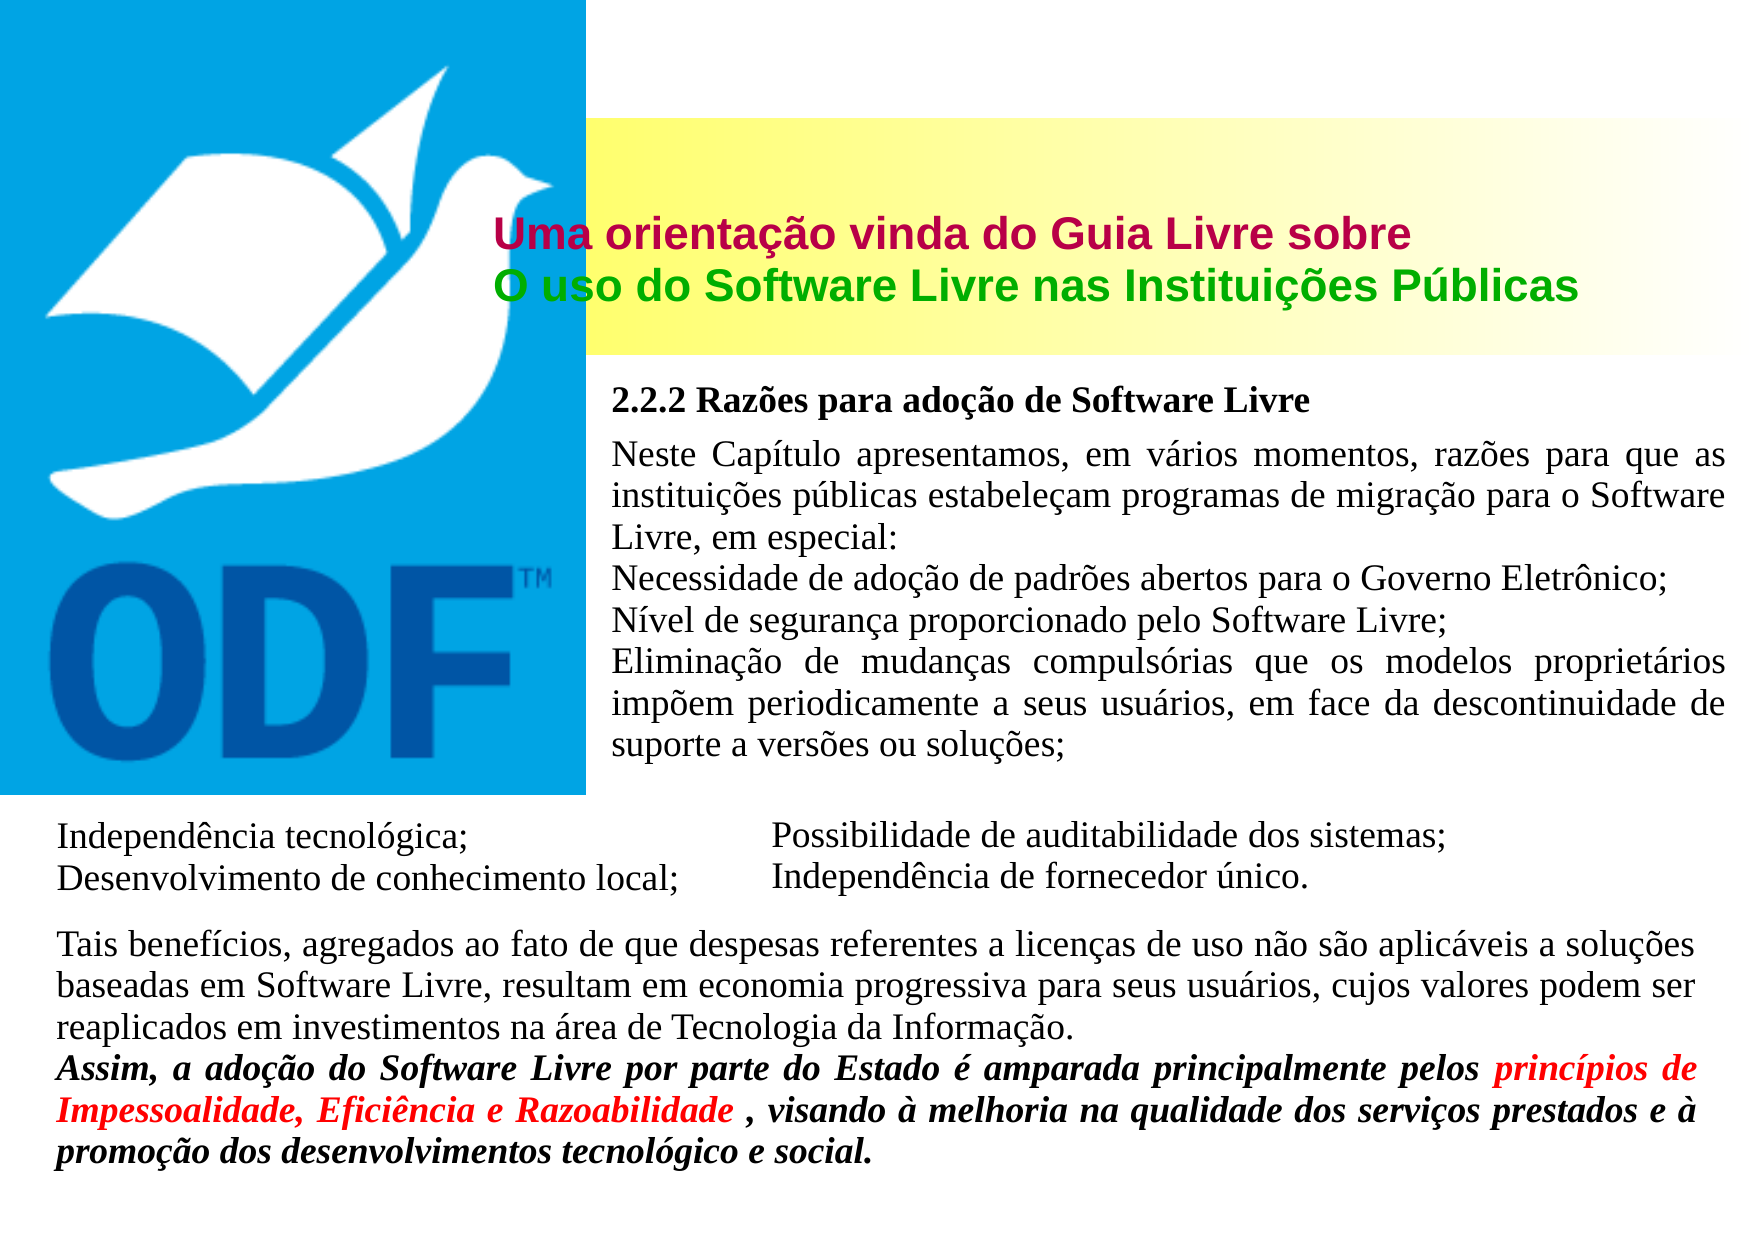

Uma orientação vinda do Guia Livre sobre
O uso do Software Livre nas Instituições Públicas
2.2.2 Razões para adoção de Software Livre
Neste Capítulo apresentamos, em vários momentos, razões para que as instituições públicas estabeleçam programas de migração para o Software Livre, em especial:
Necessidade de adoção de padrões abertos para o Governo Eletrônico;
Nível de segurança proporcionado pelo Software Livre;
Eliminação de mudanças compulsórias que os modelos proprietários impõem periodicamente a seus usuários, em face da descontinuidade de suporte a versões ou soluções;
Possibilidade de auditabilidade dos sistemas;
Independência de fornecedor único.
Independência tecnológica;
Desenvolvimento de conhecimento local;
Tais benefícios, agregados ao fato de que despesas referentes a licenças de uso não são aplicáveis a soluções baseadas em Software Livre, resultam em economia progressiva para seus usuários, cujos valores podem ser reaplicados em investimentos na área de Tecnologia da Informação.
Assim, a adoção do Software Livre por parte do Estado é amparada principalmente pelos princípios de Impessoalidade, Eficiência e Razoabilidade , visando à melhoria na qualidade dos serviços prestados e à promoção dos desenvolvimentos tecnológico e social.